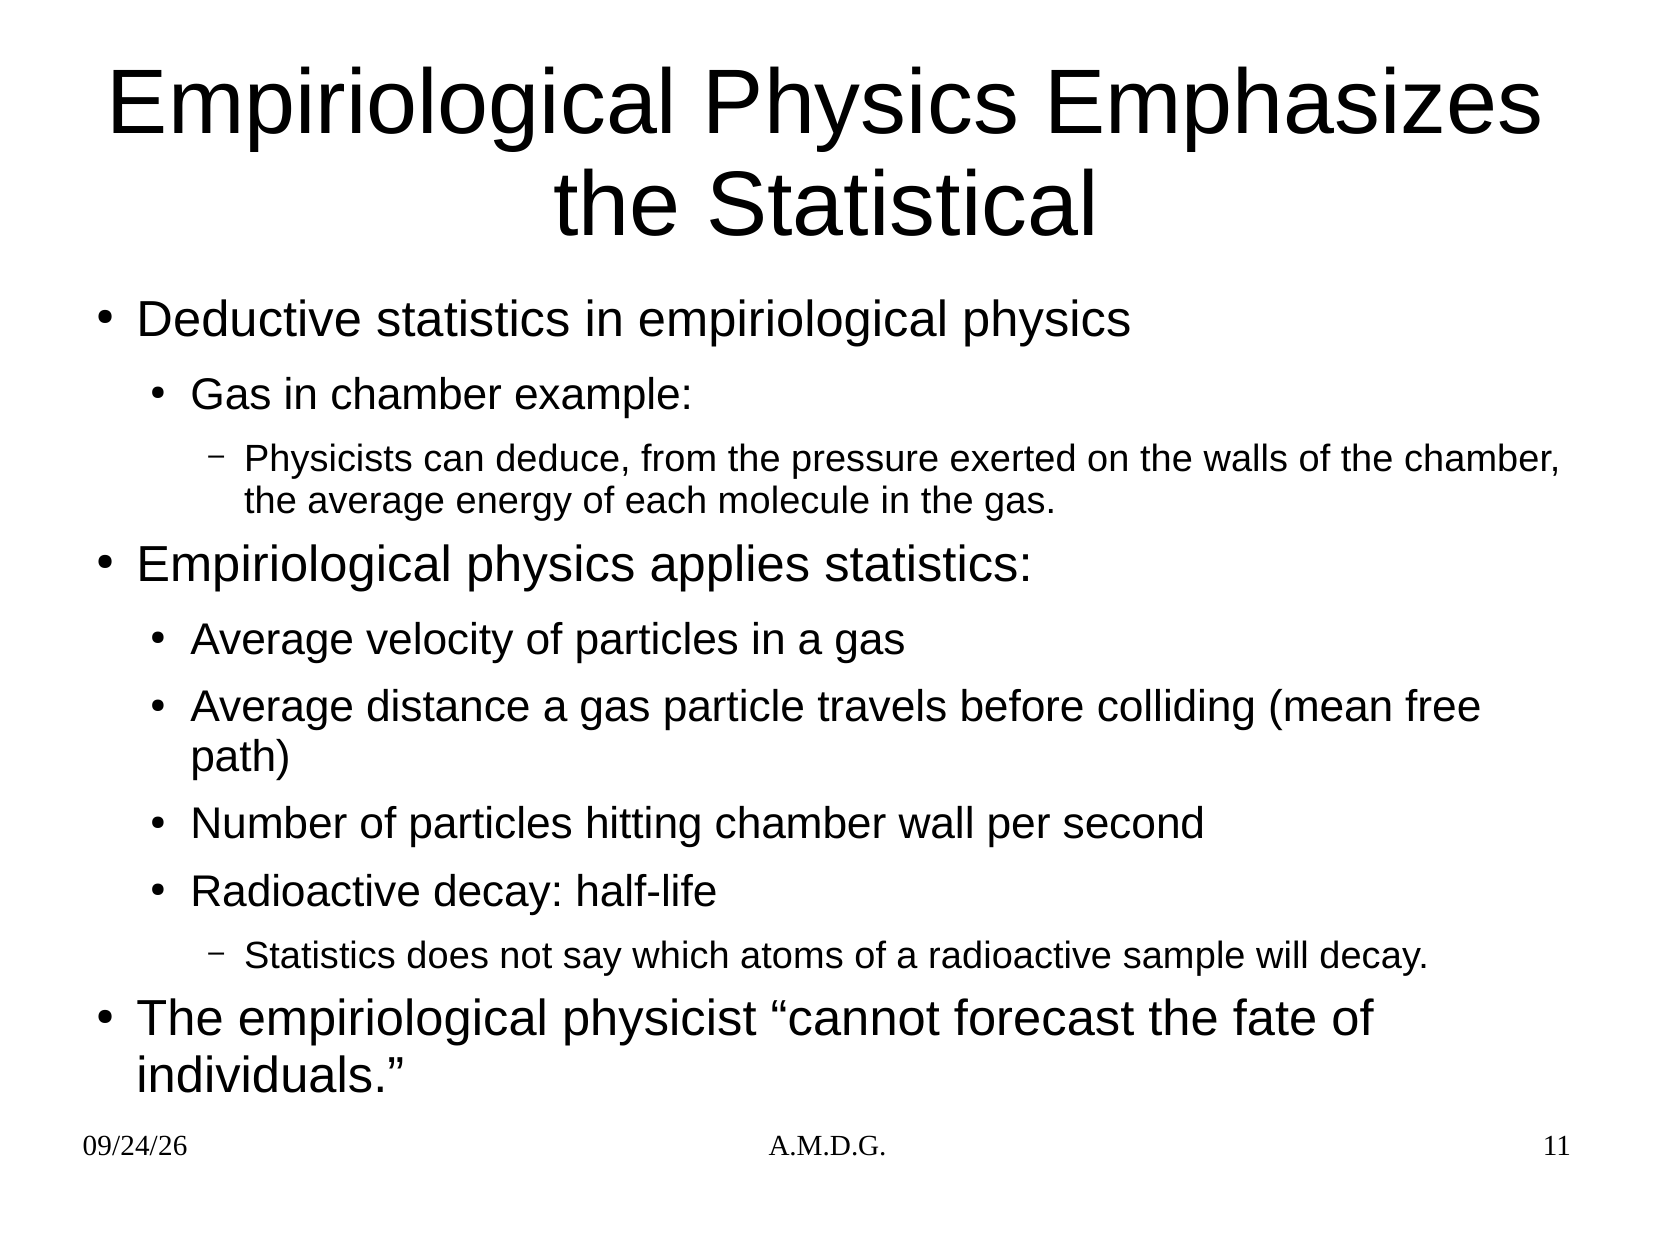

Empiriological Physics Emphasizes the Statistical
# Deductive statistics in empiriological physics
Gas in chamber example:
Physicists can deduce, from the pressure exerted on the walls of the chamber, the average energy of each molecule in the gas.
Empiriological physics applies statistics:
Average velocity of particles in a gas
Average distance a gas particle travels before colliding (mean free path)
Number of particles hitting chamber wall per second
Radioactive decay: half-life
Statistics does not say which atoms of a radioactive sample will decay.
The empiriological physicist “cannot forecast the fate of individuals.”
A.M.D.G.
11